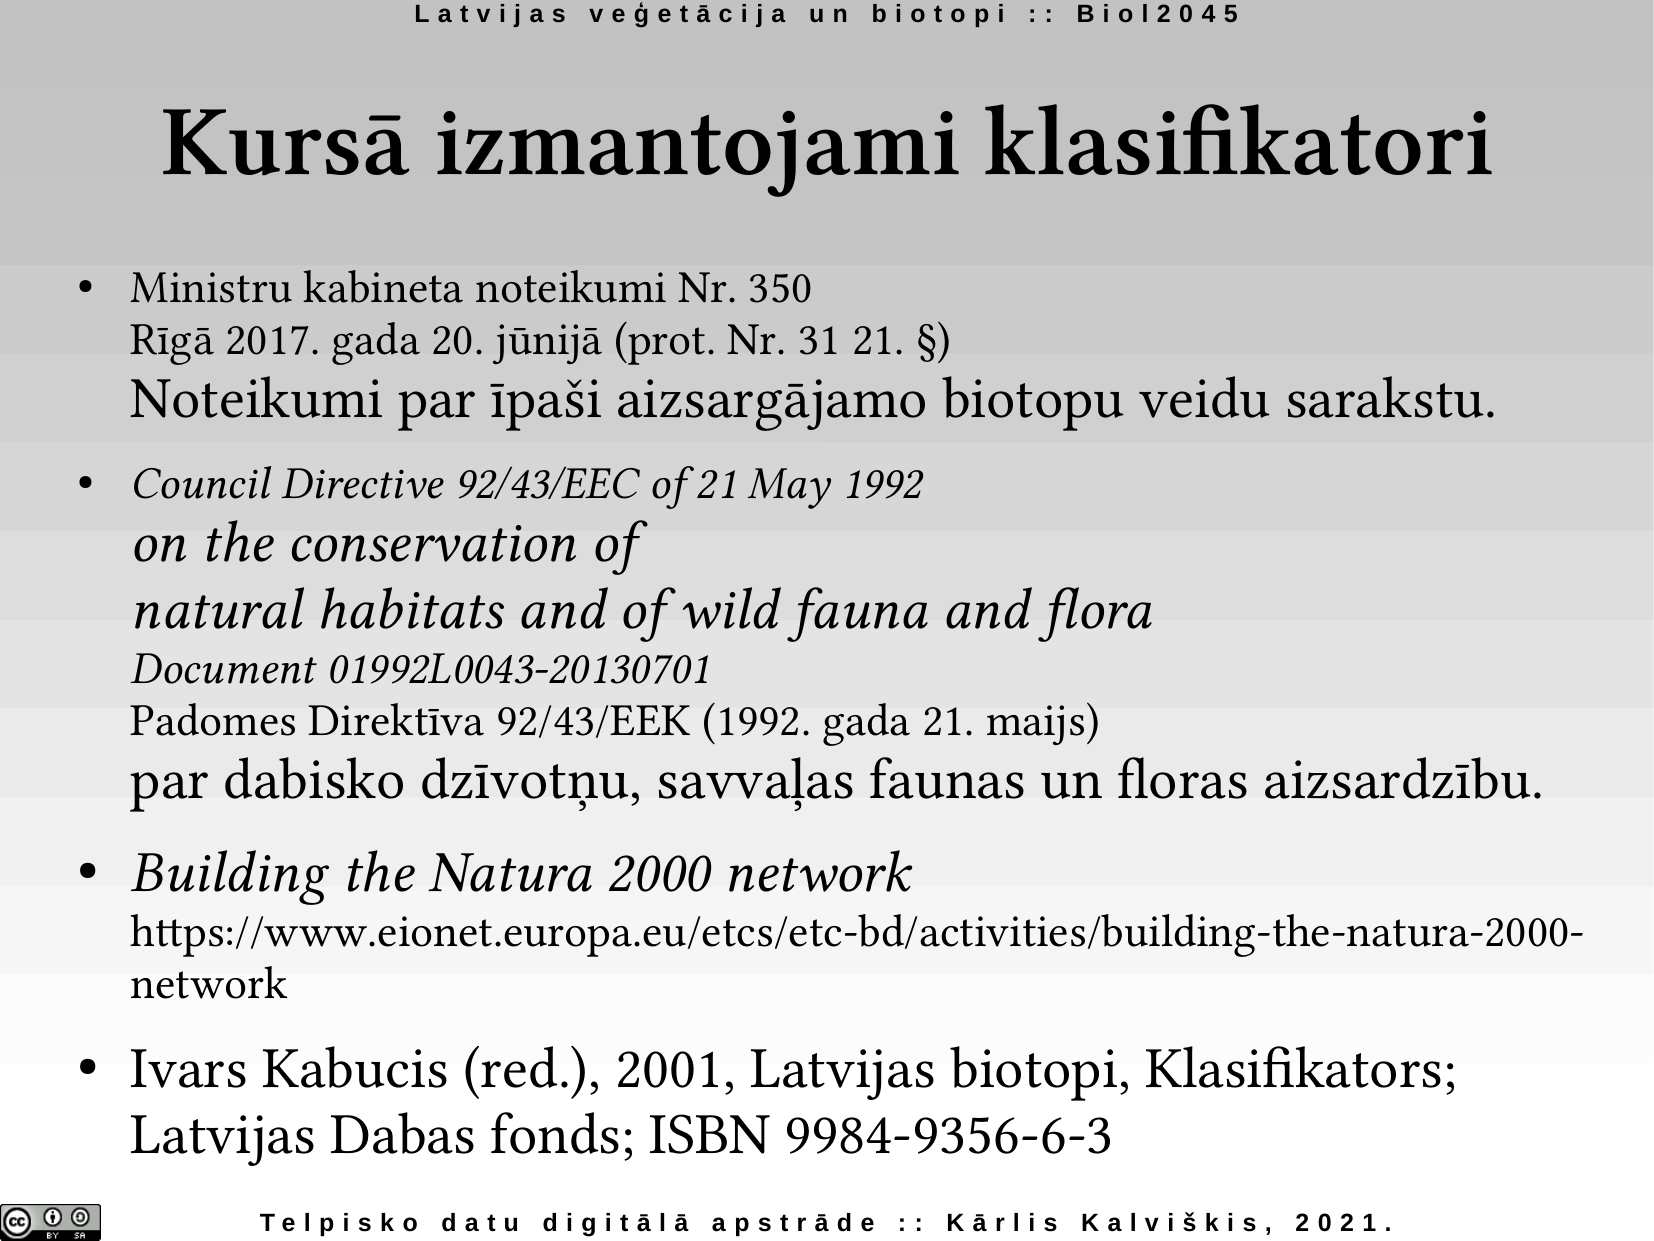

# Kursā izmantojami klasifikatori
Ministru kabineta noteikumi Nr. 350
Rīgā 2017. gada 20. jūnijā (prot. Nr. 31 21. §)
Noteikumi par īpaši aizsargājamo biotopu veidu sarakstu.
Council Directive 92/43/EEC of 21 May 1992
on the conservation of
natural habitats and of wild fauna and flora
Document 01992L0043-20130701
Padomes Direktīva 92/43/EEK (1992. gada 21. maijs)
par dabisko dzīvotņu, savvaļas faunas un floras aizsardzību.
Building the Natura 2000 network
https://www.eionet.europa.eu/etcs/etc-bd/activities/building-the-natura-2000-network
Ivars Kabucis (red.), 2001, Latvijas biotopi, Klasifikators; Latvijas Dabas fonds; ISBN 9984-9356-6-3